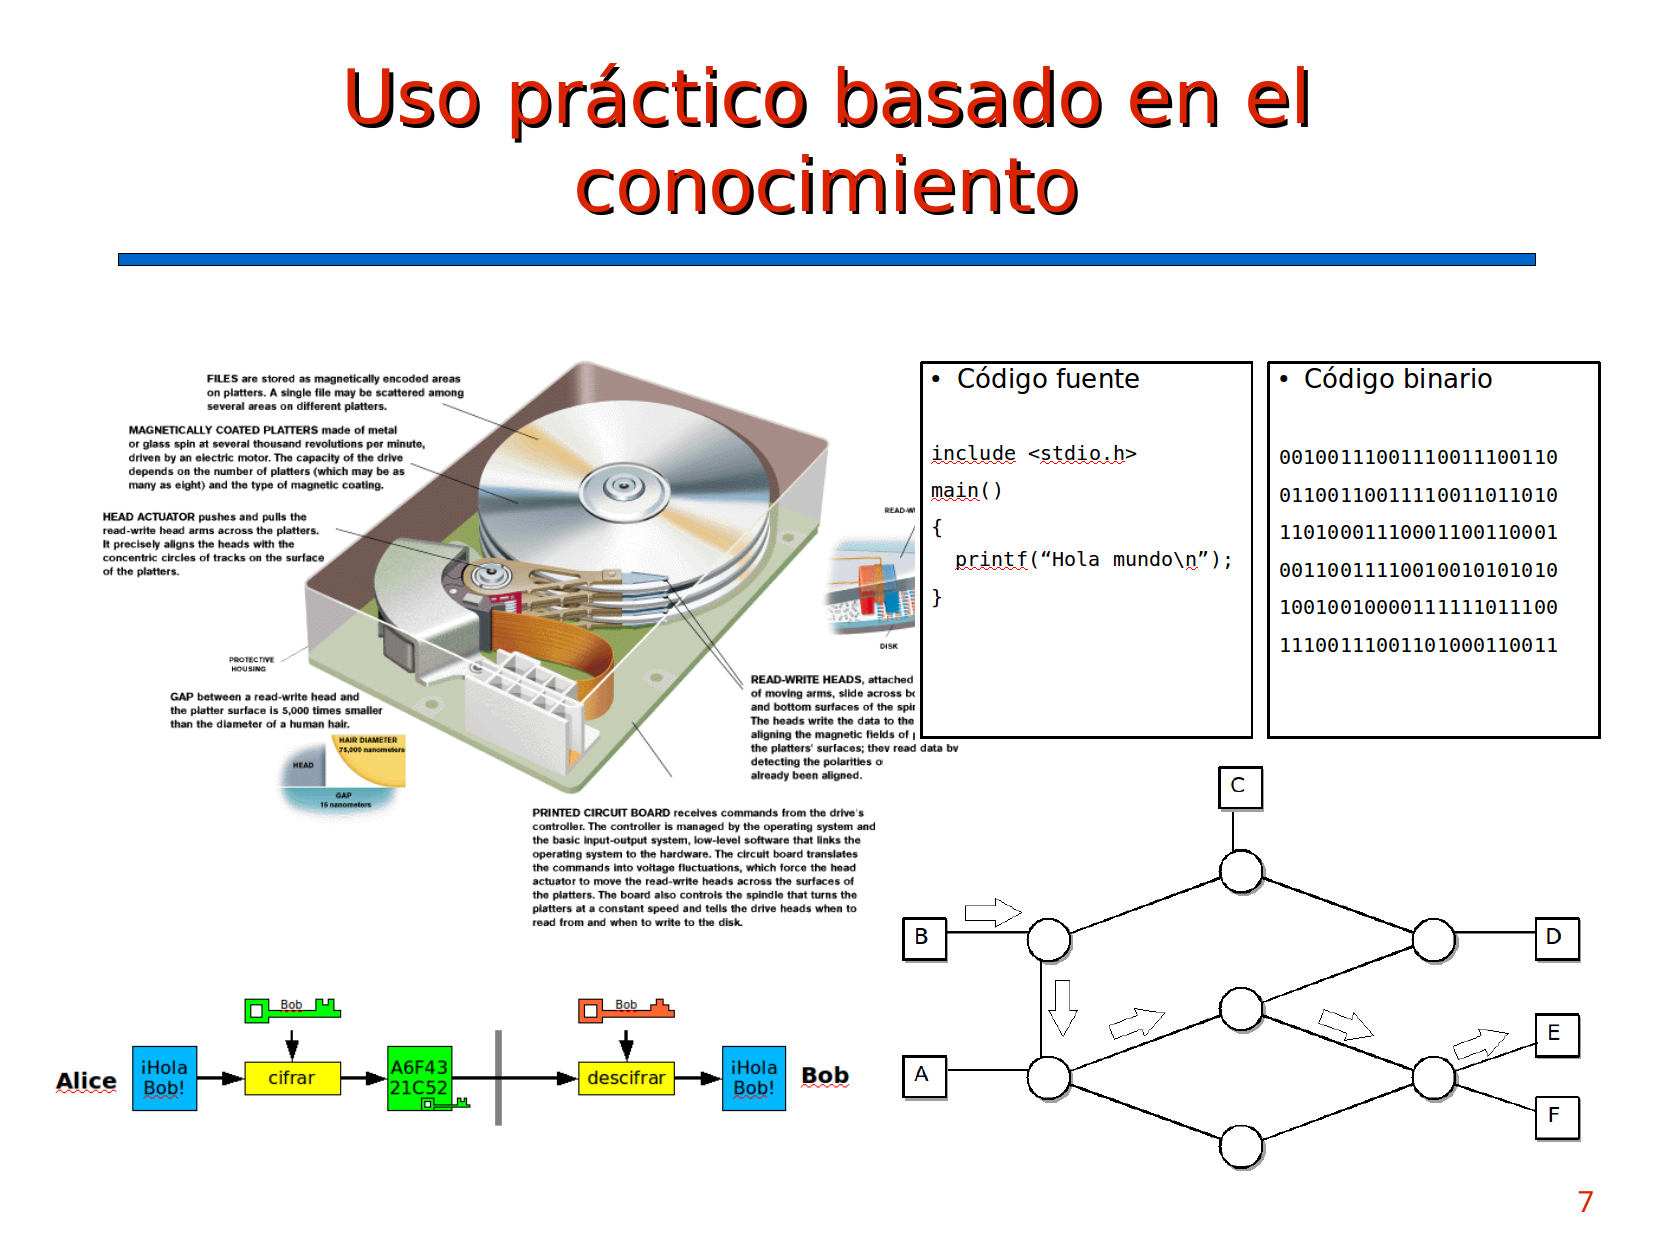

# Uso práctico basado en el conocimiento
7